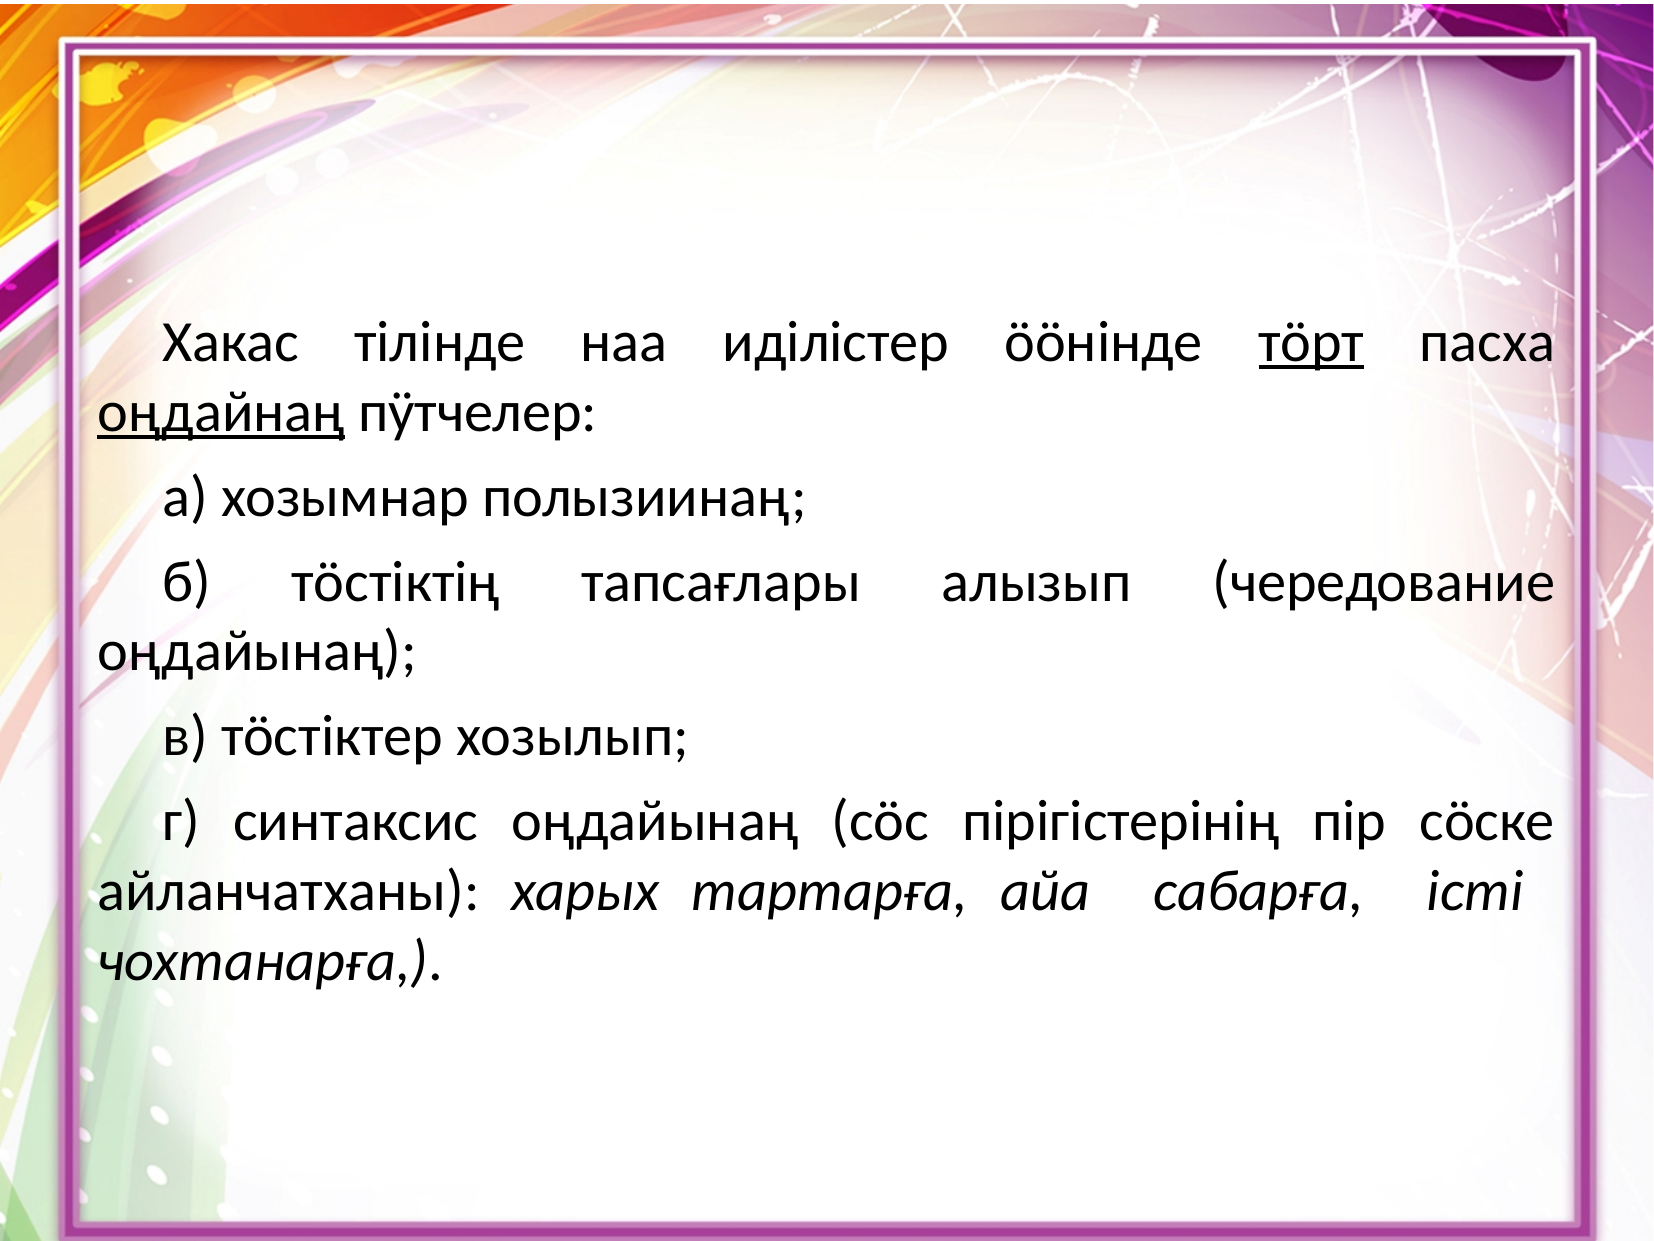

Хакас тiлiнде наа идiлiстер ӧӧнiнде тӧрт пасха оңдайнаң пӱтчелер:
а) хозымнар полызиинаң;
б) тӧстiктiң тапсағлары алызып (чередование оңдайынаң);
в) тӧстiктер хозылып;
г) синтаксис оңдайынаң (сӧс пiрiгiстерiнiң пiр сӧске айланчатханы): харых тартарға, айа сабарға, iстi чохтанарға,).